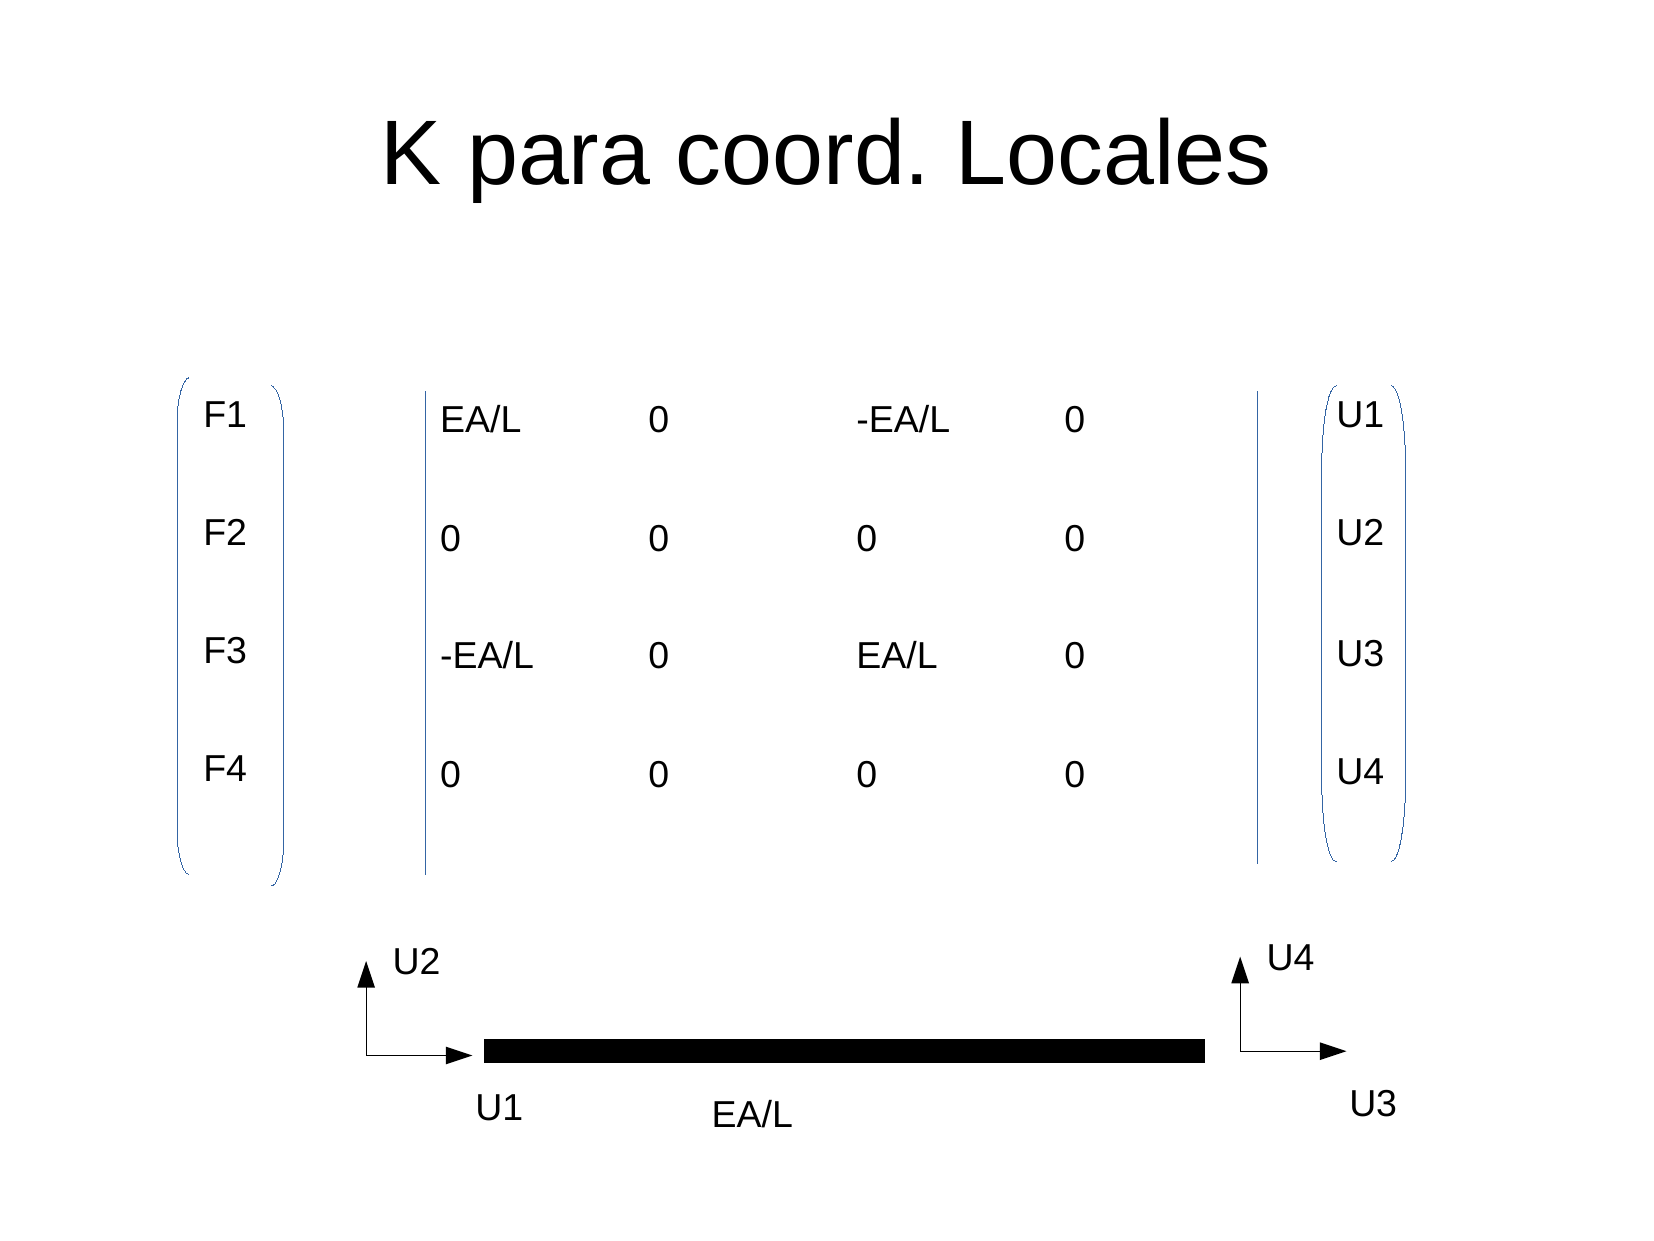

# K para coord. Locales
| F1 |
| --- |
| F2 |
| F3 |
| F4 |
| U1 |
| --- |
| U2 |
| U3 |
| U4 |
| EA/L | 0 | -EA/L | 0 |
| --- | --- | --- | --- |
| 0 | 0 | 0 | 0 |
| -EA/L | 0 | EA/L | 0 |
| 0 | 0 | 0 | 0 |
U4
U2
U3
U1
EA/L